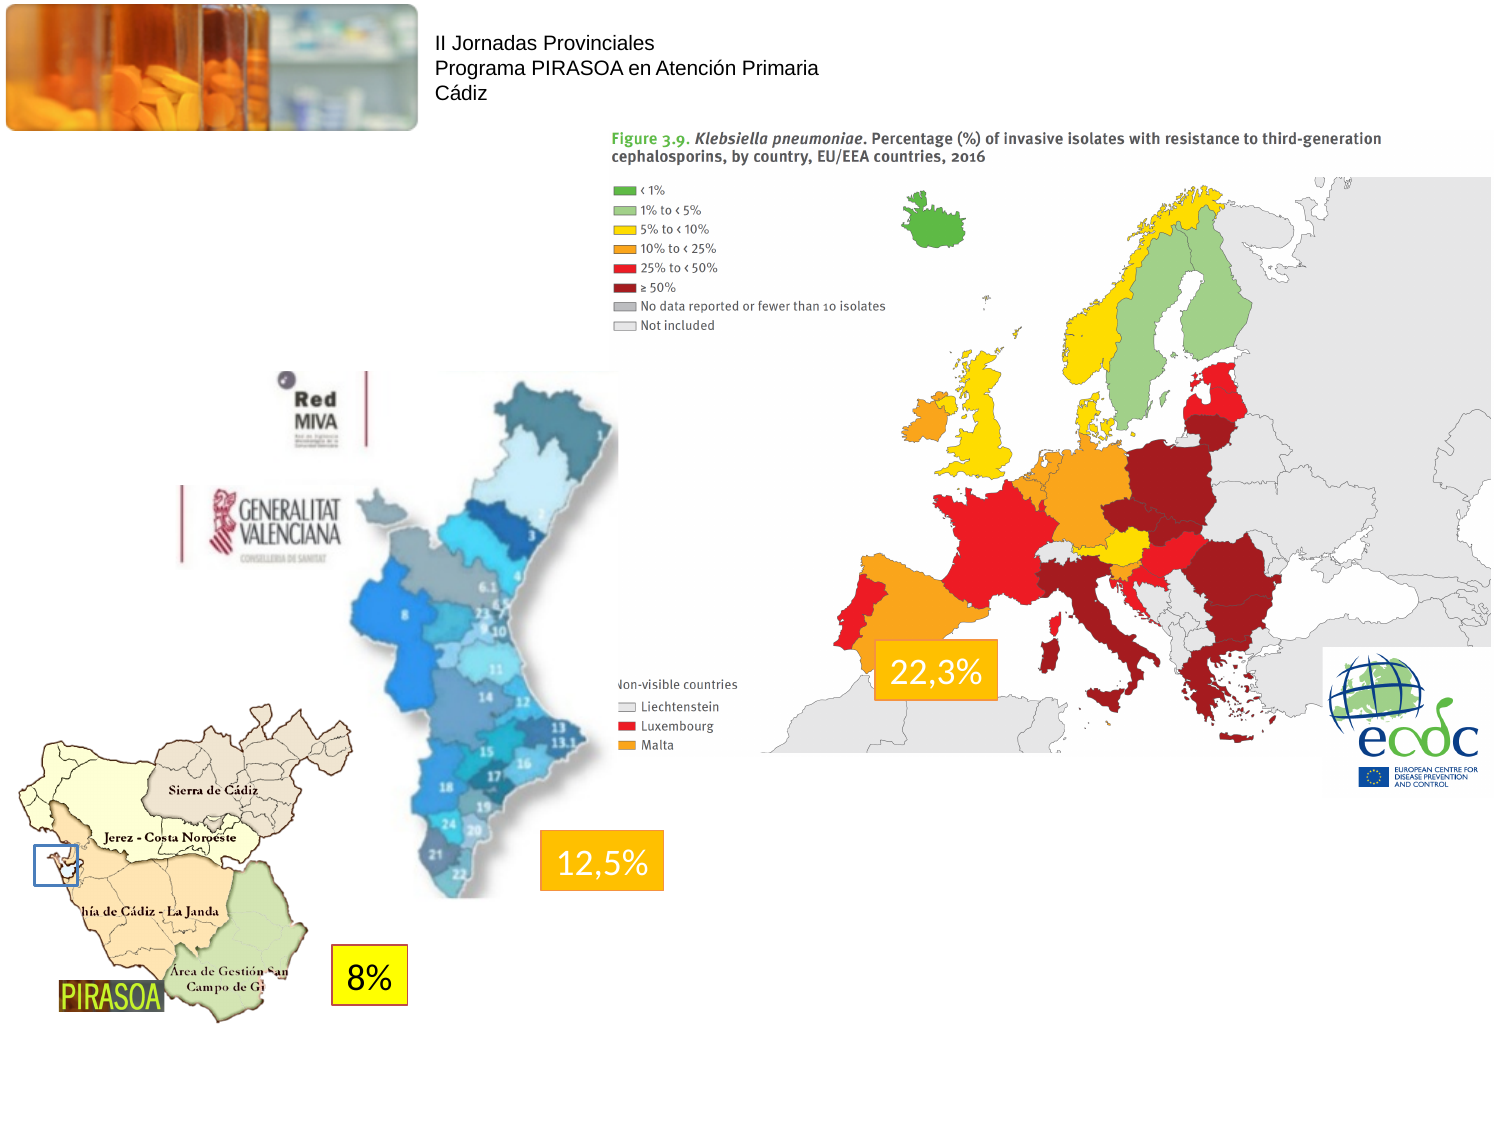

II Jornadas Provinciales
Programa PIRASOA en Atención Primaria Cádiz
22,3%
12,5%
8%